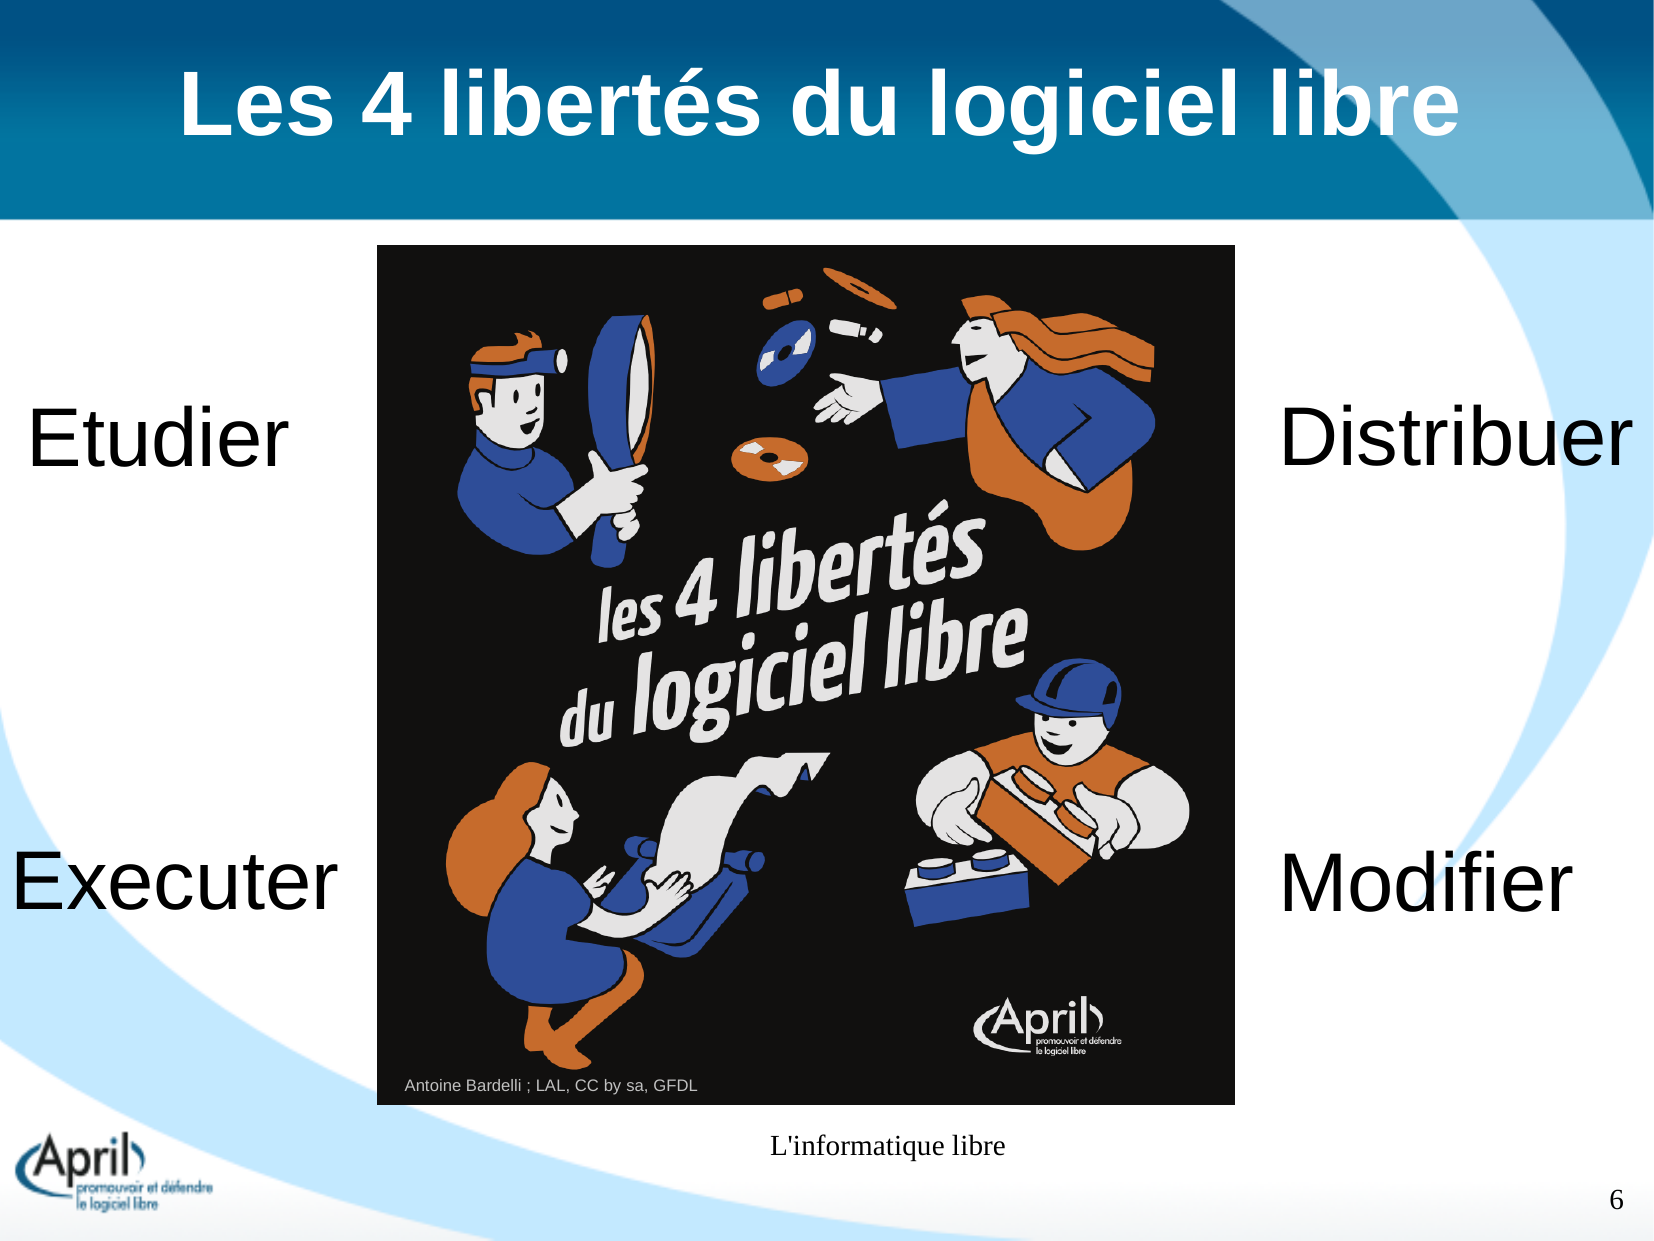

# Les 4 libertés du logiciel libre
Distribuer
Etudier
Executer
Modifier
Antoine Bardelli ; LAL, CC by sa, GFDL
L'informatique libre
6